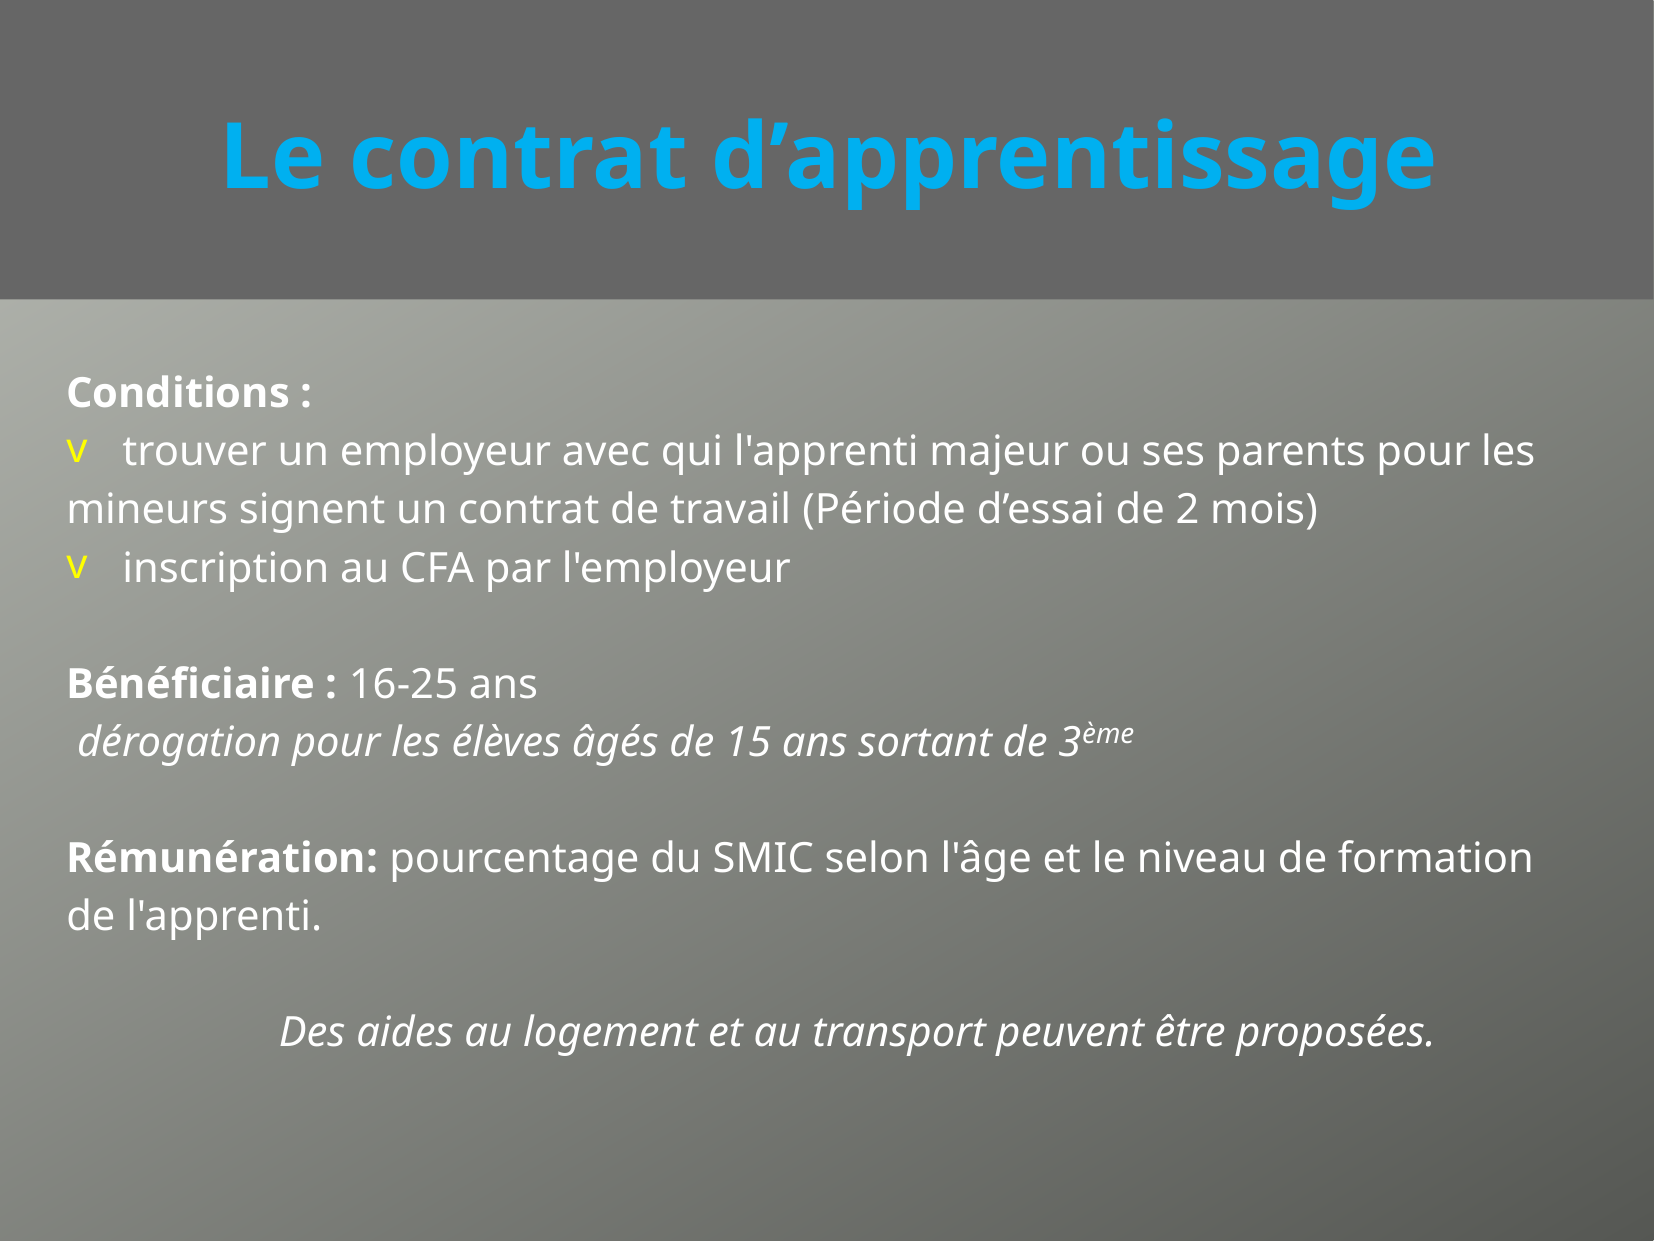

Le contrat d’apprentissage
Conditions :
trouver un employeur avec qui l'apprenti majeur ou ses parents pour les
mineurs signent un contrat de travail (Période d’essai de 2 mois)
inscription au CFA par l'employeur
Bénéficiaire : 16-25 ans
 dérogation pour les élèves âgés de 15 ans sortant de 3ème
Rémunération: pourcentage du SMIC selon l'âge et le niveau de formation
de l'apprenti.
Des aides au logement et au transport peuvent être proposées.